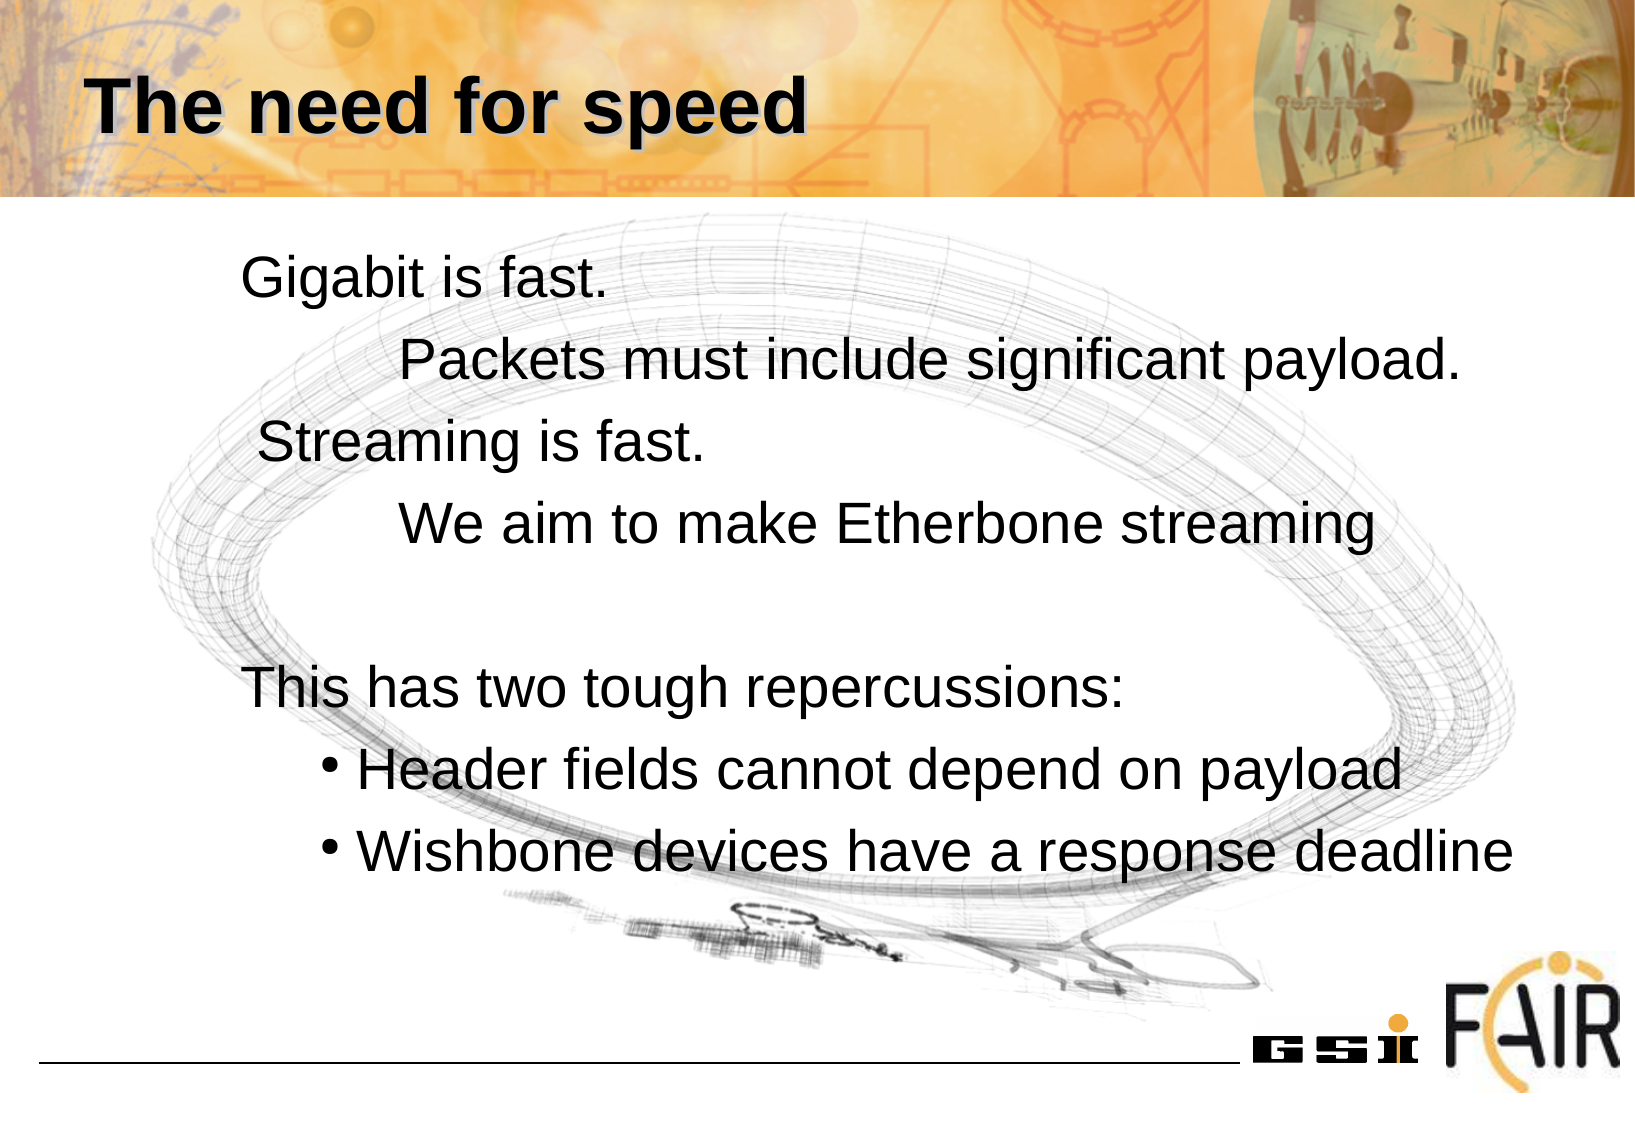

# The need for speed
	Gigabit is fast.
	 	Packets must include significant payload.
	 Streaming is fast.
		We aim to make Etherbone streaming
	This has two tough repercussions:
 Header fields cannot depend on payload
 Wishbone devices have a response deadline